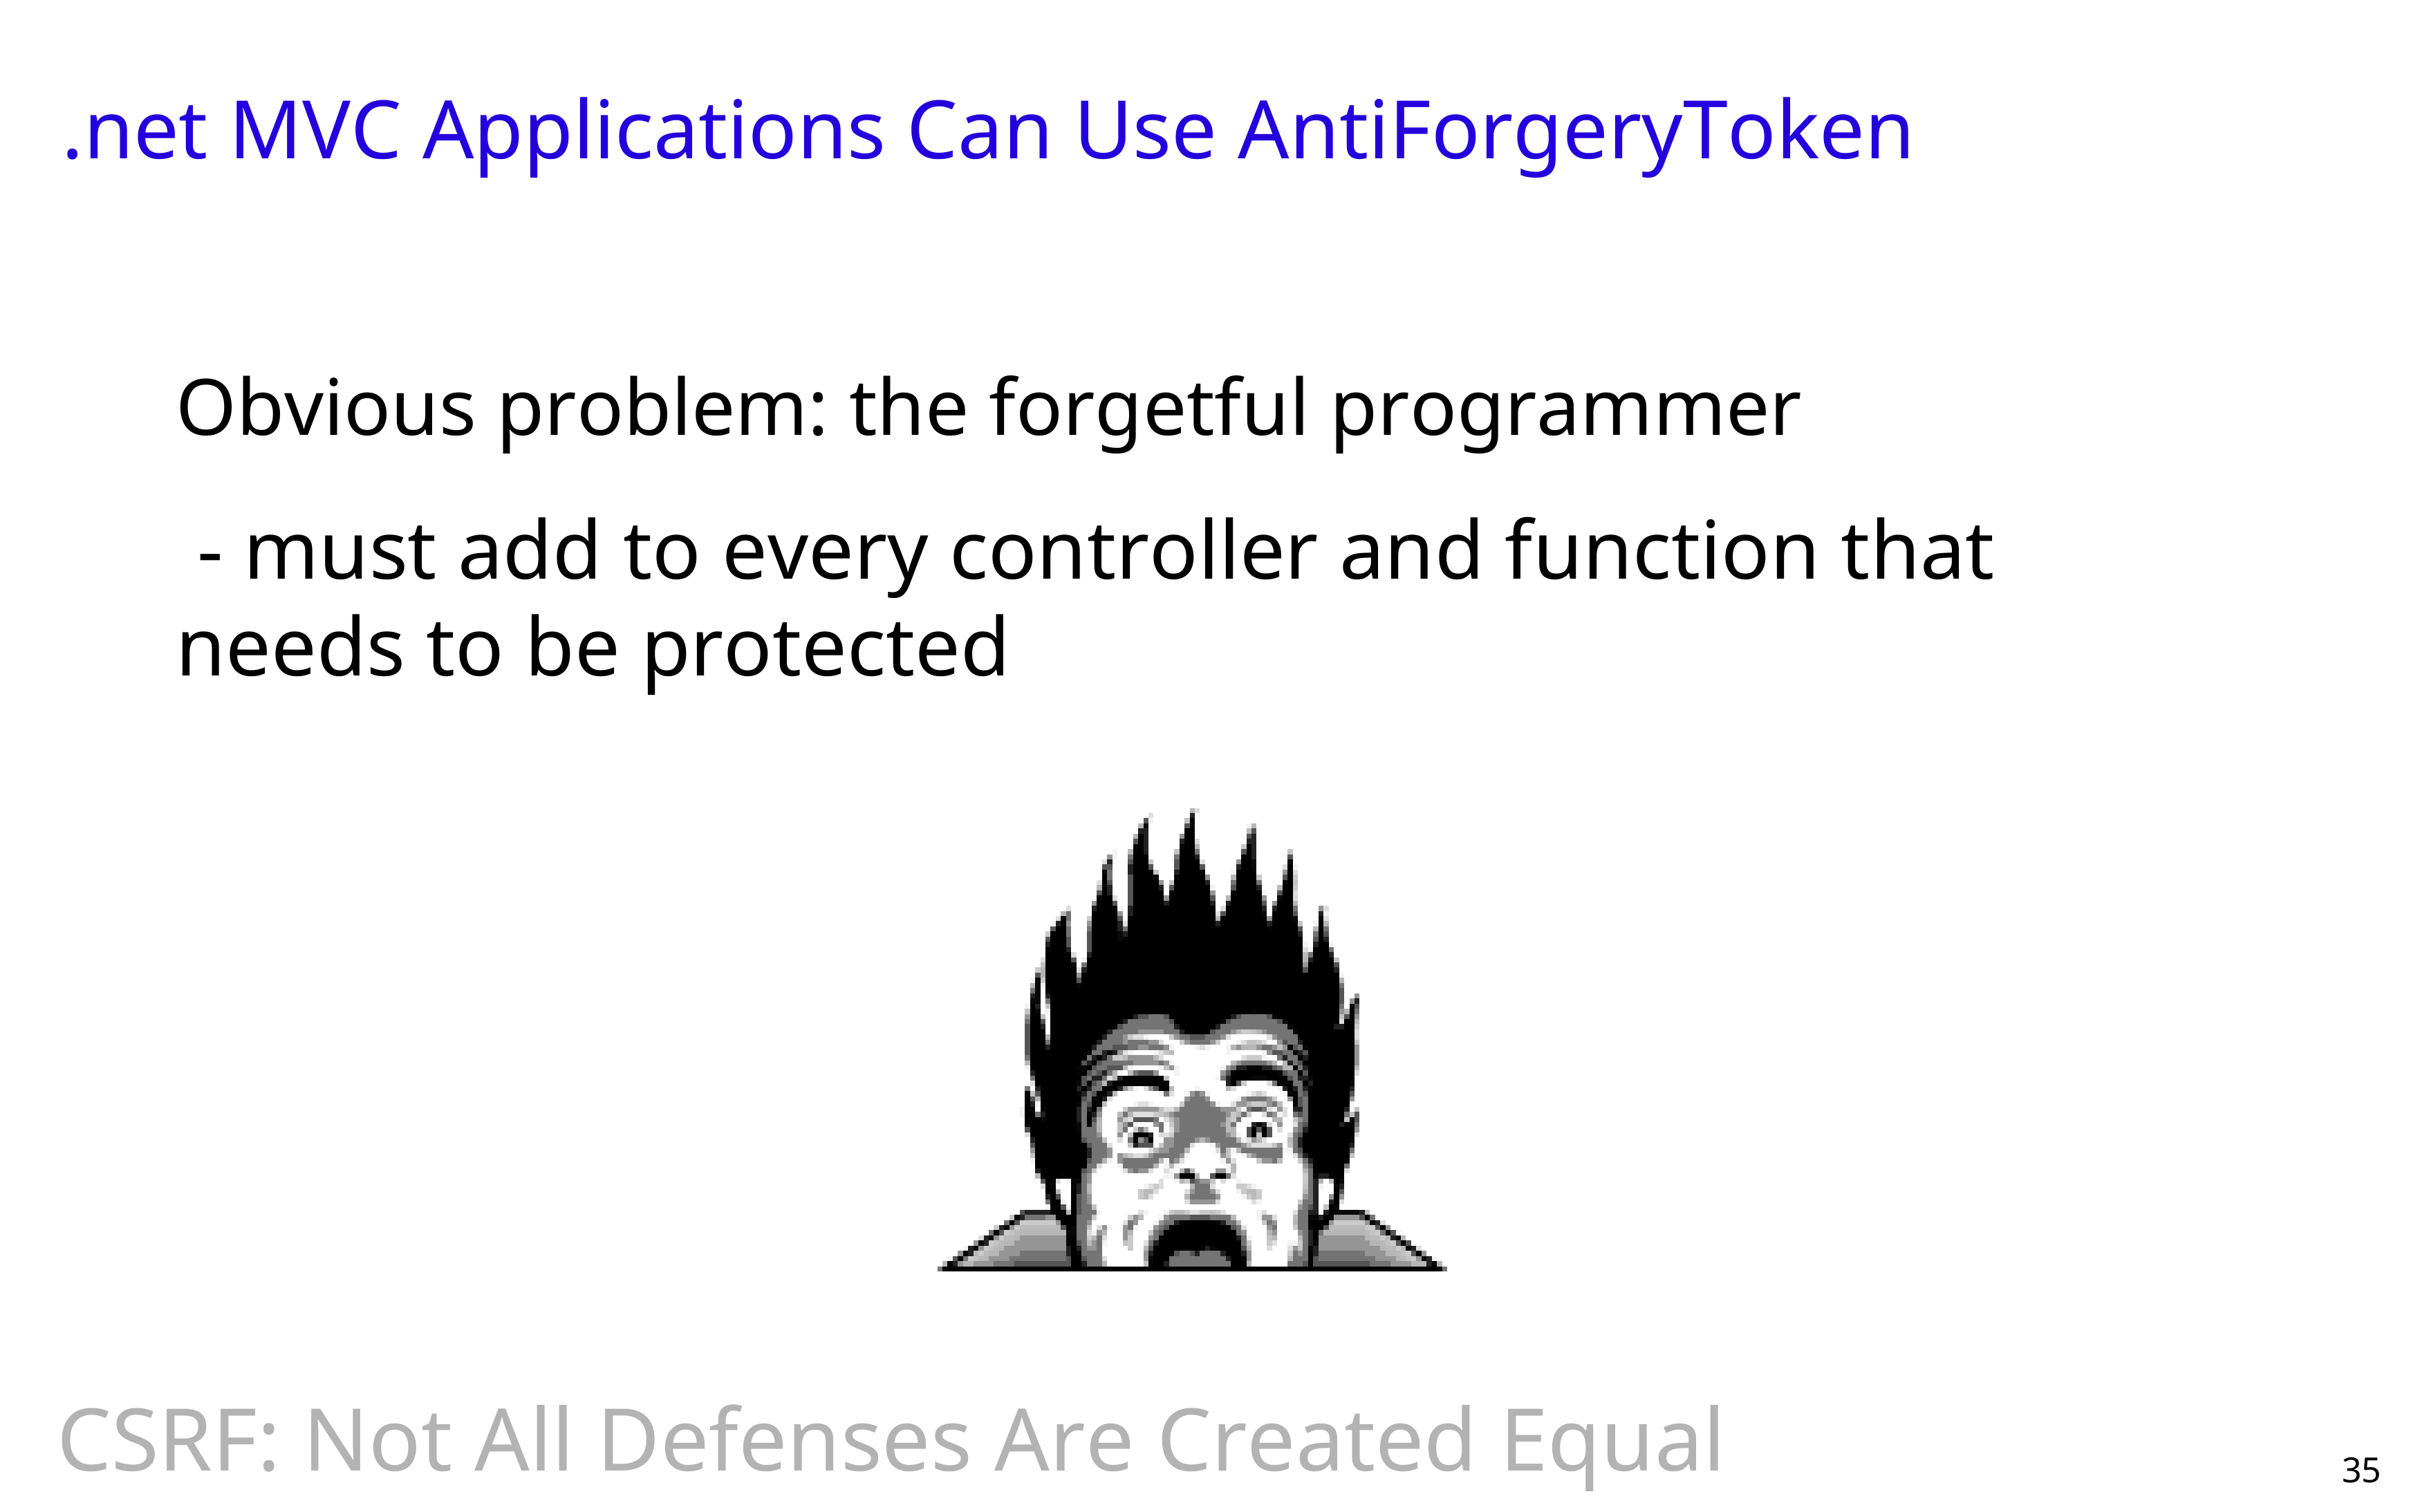

.net MVC Applications Can Use AntiForgeryToken
Obvious problem: the forgetful programmer
 - must add to every controller and function that needs to be protected